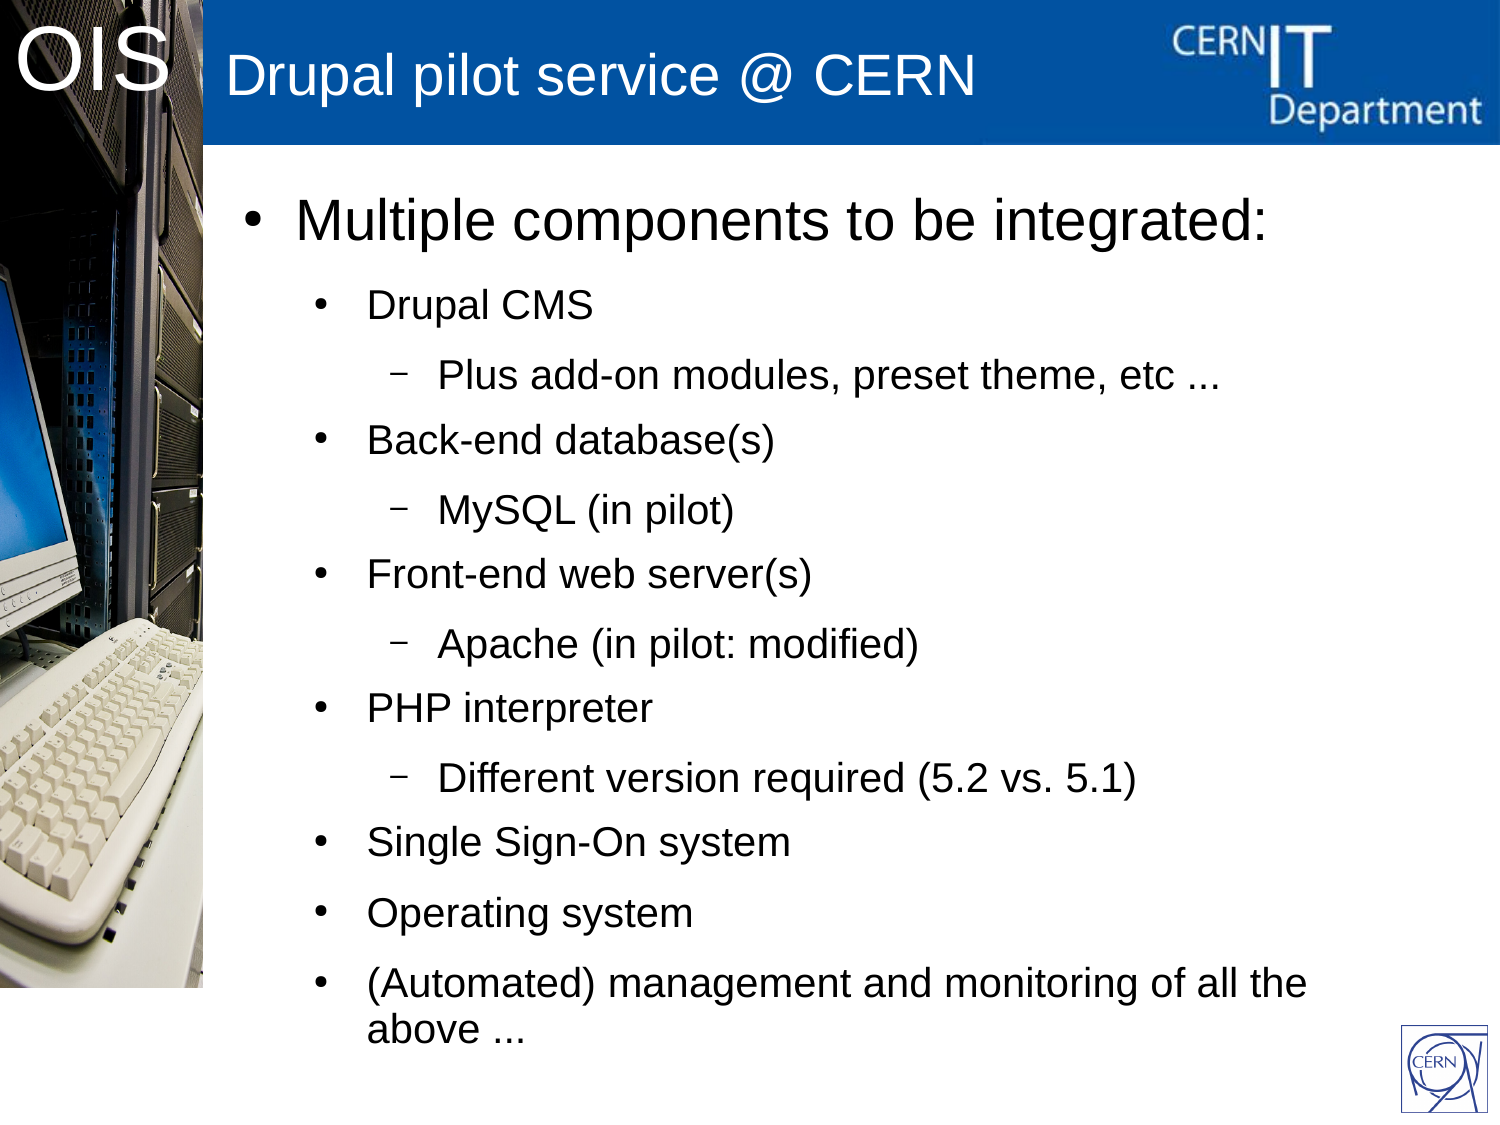

# Drupal pilot service @ CERN
Multiple components to be integrated:
Drupal CMS
Plus add-on modules, preset theme, etc ...
Back-end database(s)
MySQL (in pilot)
Front-end web server(s)
Apache (in pilot: modified)
PHP interpreter
Different version required (5.2 vs. 5.1)
Single Sign-On system
Operating system
(Automated) management and monitoring of all the above ...